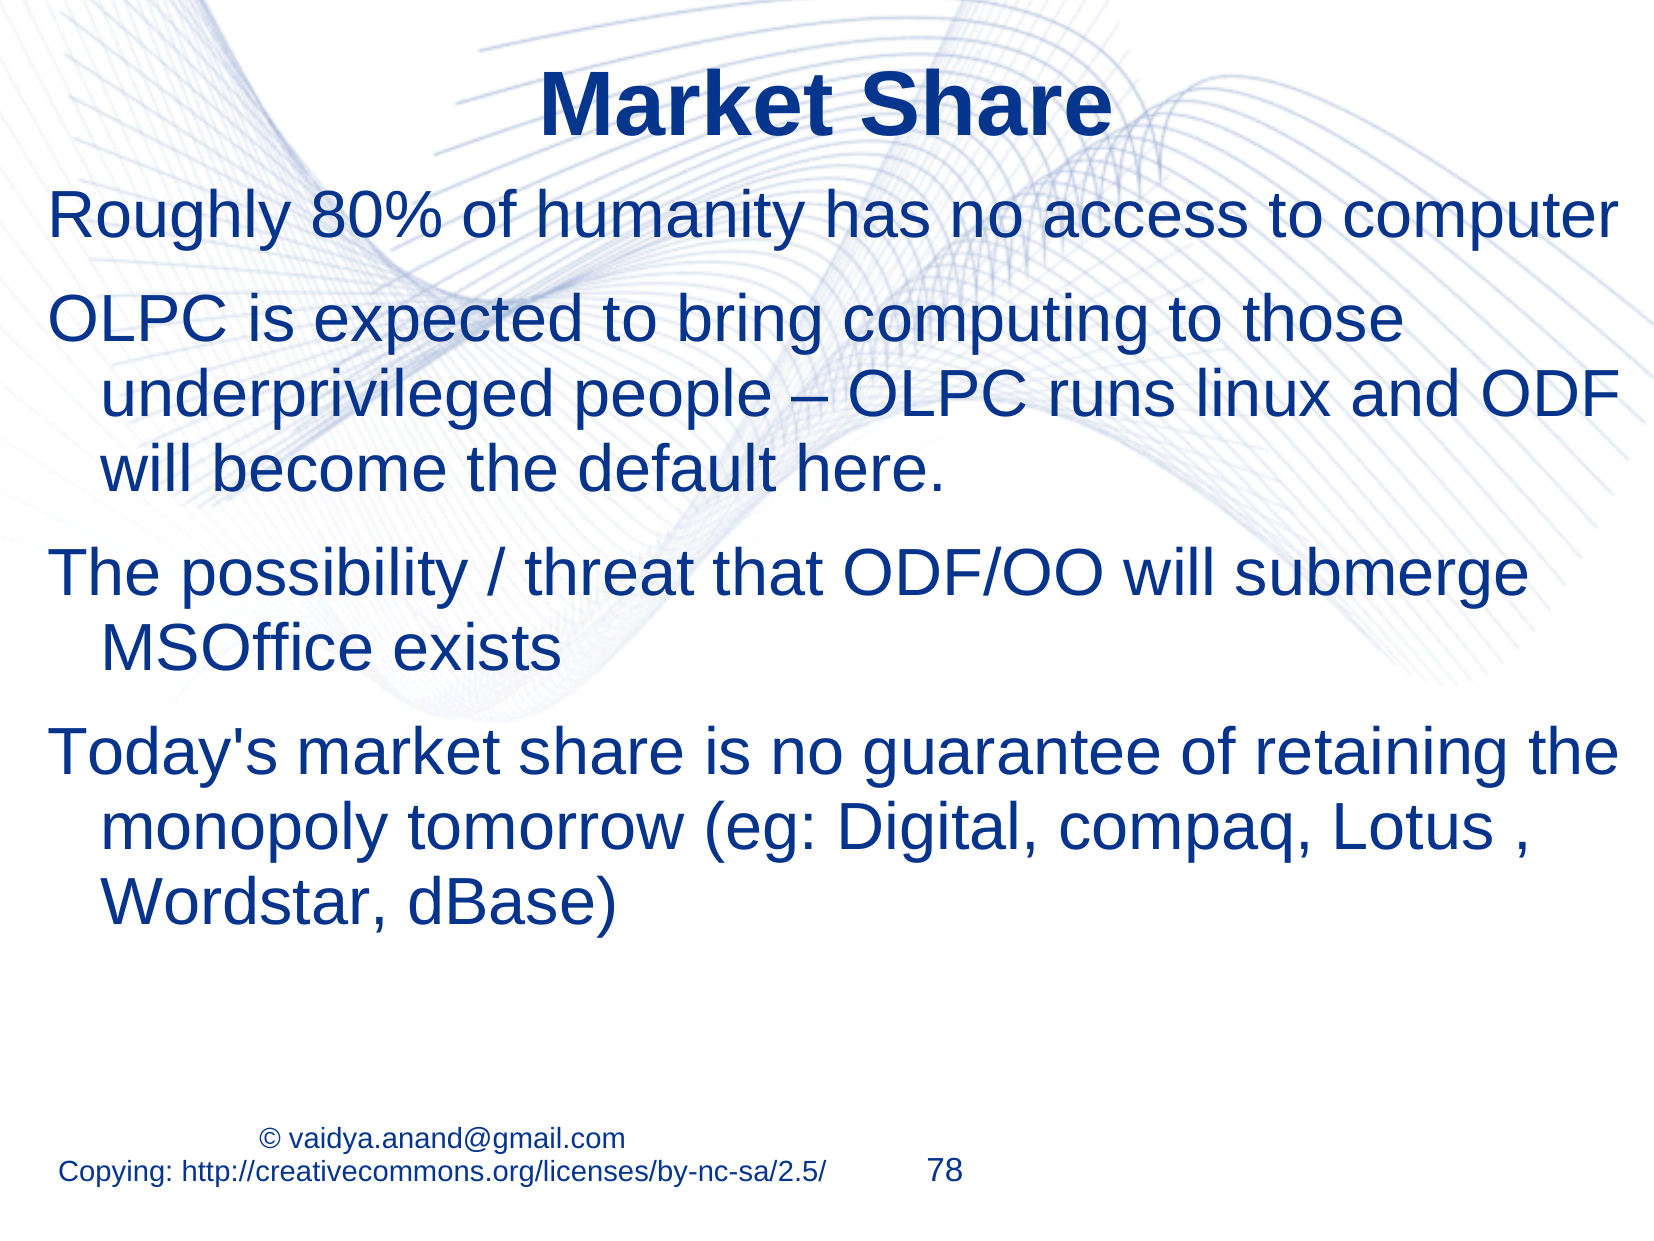

# Market Share
Roughly 80% of humanity has no access to computer
OLPC is expected to bring computing to those underprivileged people – OLPC runs linux and ODF will become the default here.
The possibility / threat that ODF/OO will submerge MSOffice exists
Today's market share is no guarantee of retaining the monopoly tomorrow (eg: Digital, compaq, Lotus , Wordstar, dBase)
http://www.broffice.org
78